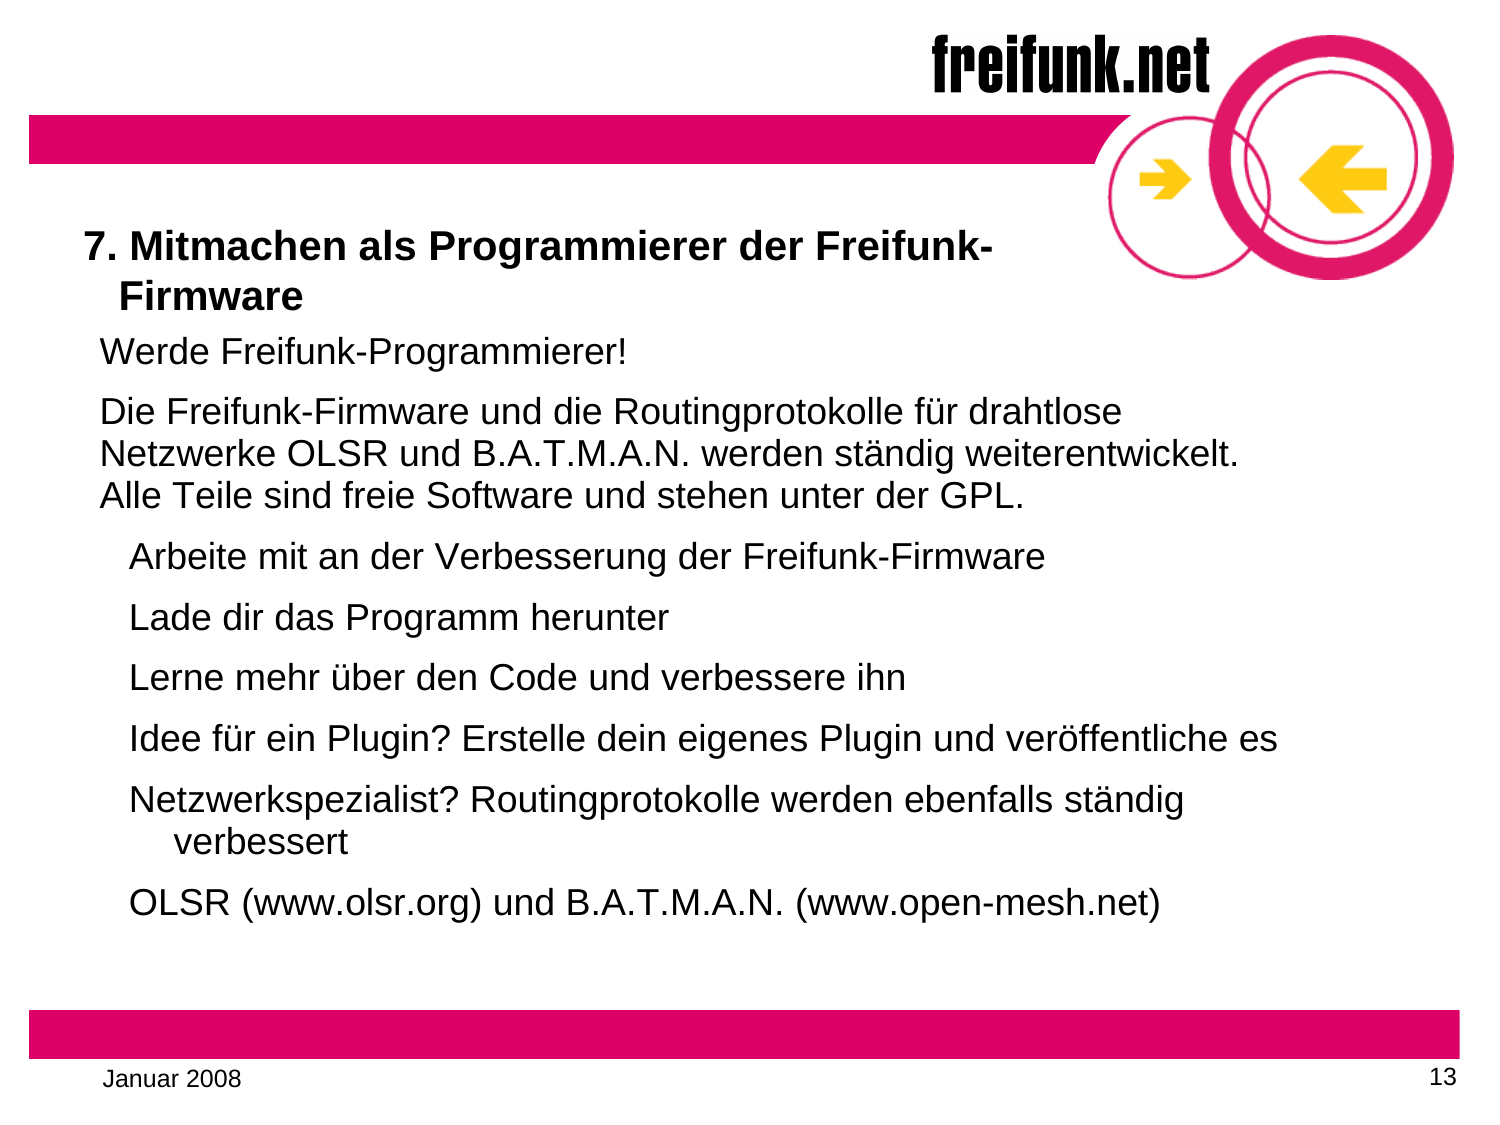

7. Mitmachen als Programmierer der Freifunk-Firmware
Werde Freifunk-Programmierer!
Die Freifunk-Firmware und die Routingprotokolle für drahtlose Netzwerke OLSR und B.A.T.M.A.N. werden ständig weiterentwickelt. Alle Teile sind freie Software und stehen unter der GPL.
Arbeite mit an der Verbesserung der Freifunk-Firmware
Lade dir das Programm herunter
Lerne mehr über den Code und verbessere ihn
Idee für ein Plugin? Erstelle dein eigenes Plugin und veröffentliche es
Netzwerkspezialist? Routingprotokolle werden ebenfalls ständig verbessert
OLSR (www.olsr.org) und B.A.T.M.A.N. (www.open-mesh.net)
13
Januar 2008